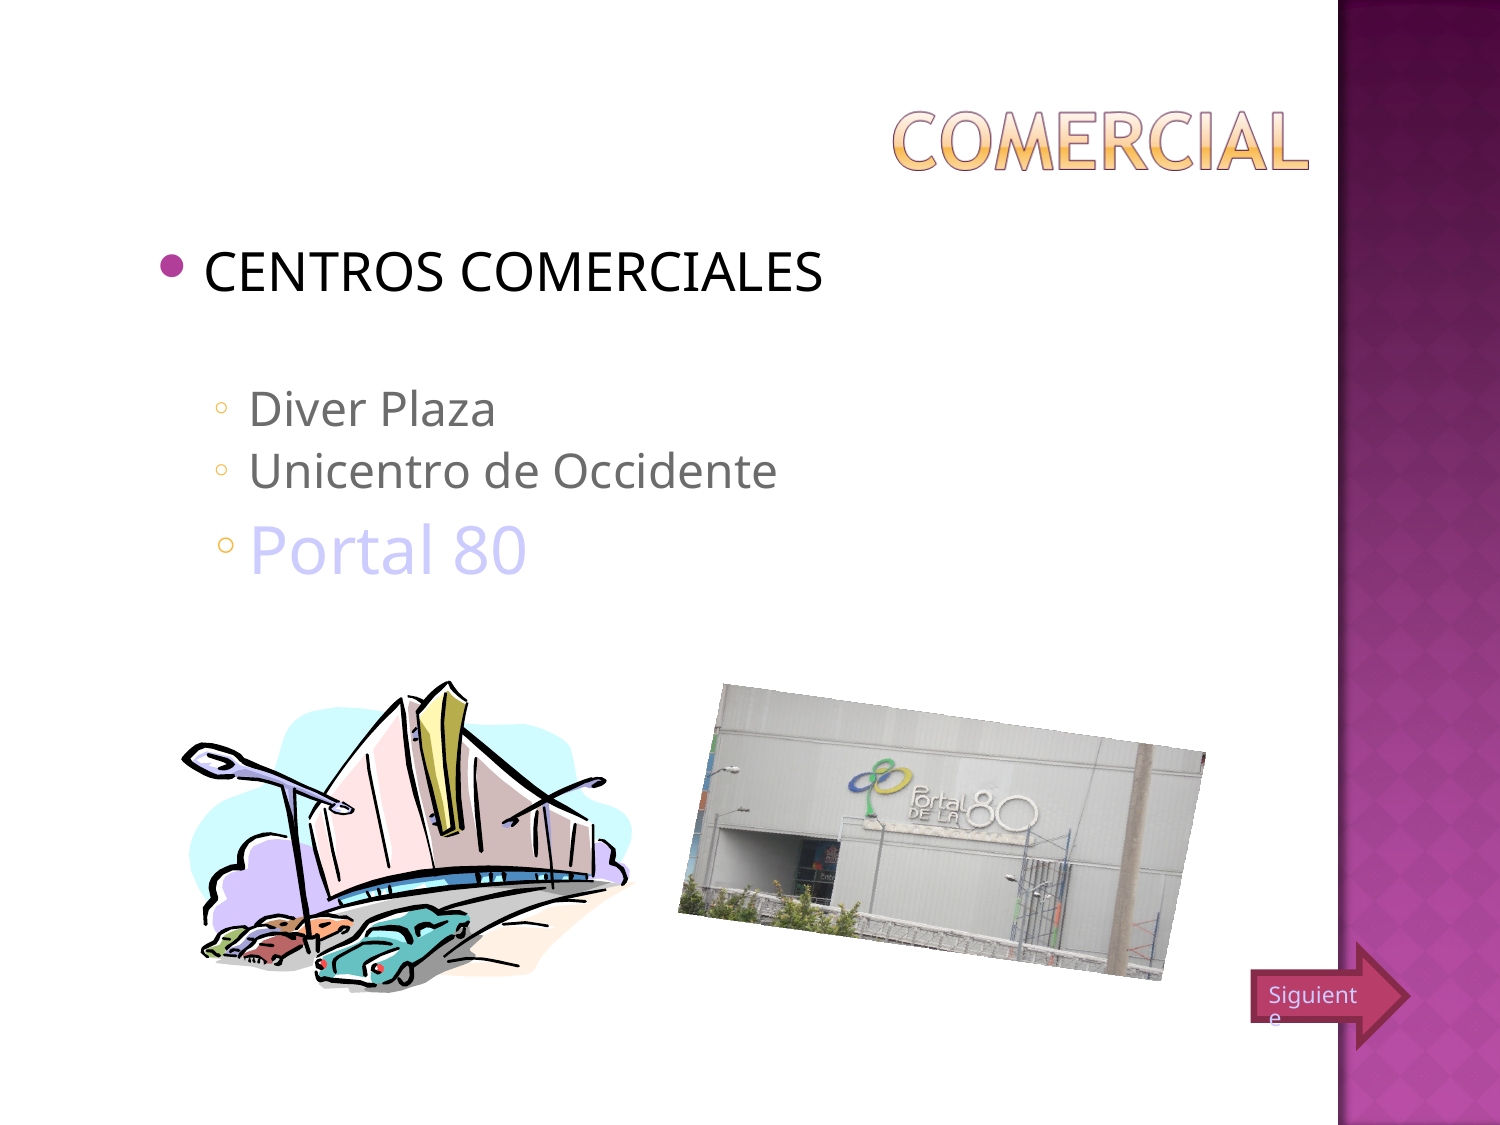

CENTROS COMERCIALES
Diver Plaza
Unicentro de Occidente
Portal 80
Siguiente